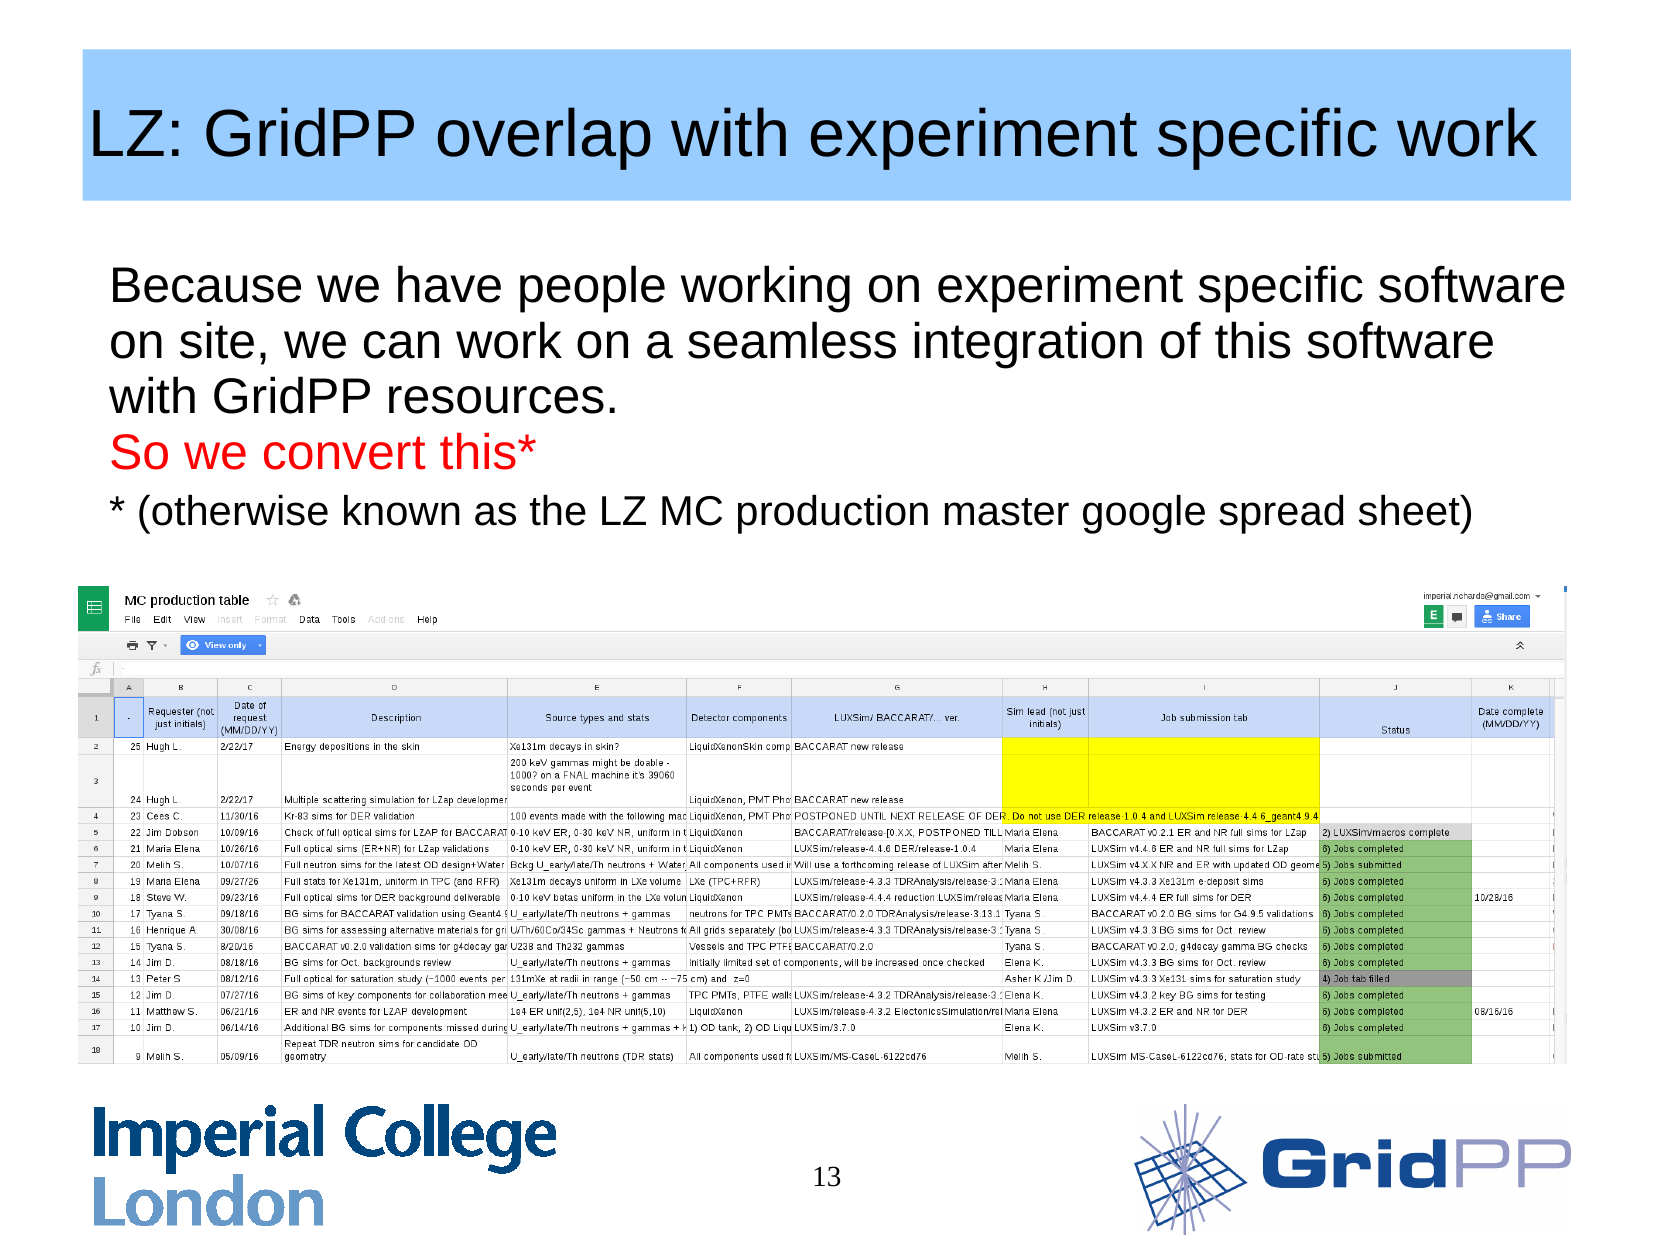

# LZ: GridPP overlap with experiment specific work
Because we have people working on experiment specific software
on site, we can work on a seamless integration of this software
with GridPP resources.
So we convert this*
* (otherwise known as the LZ MC production master google spread sheet)
13